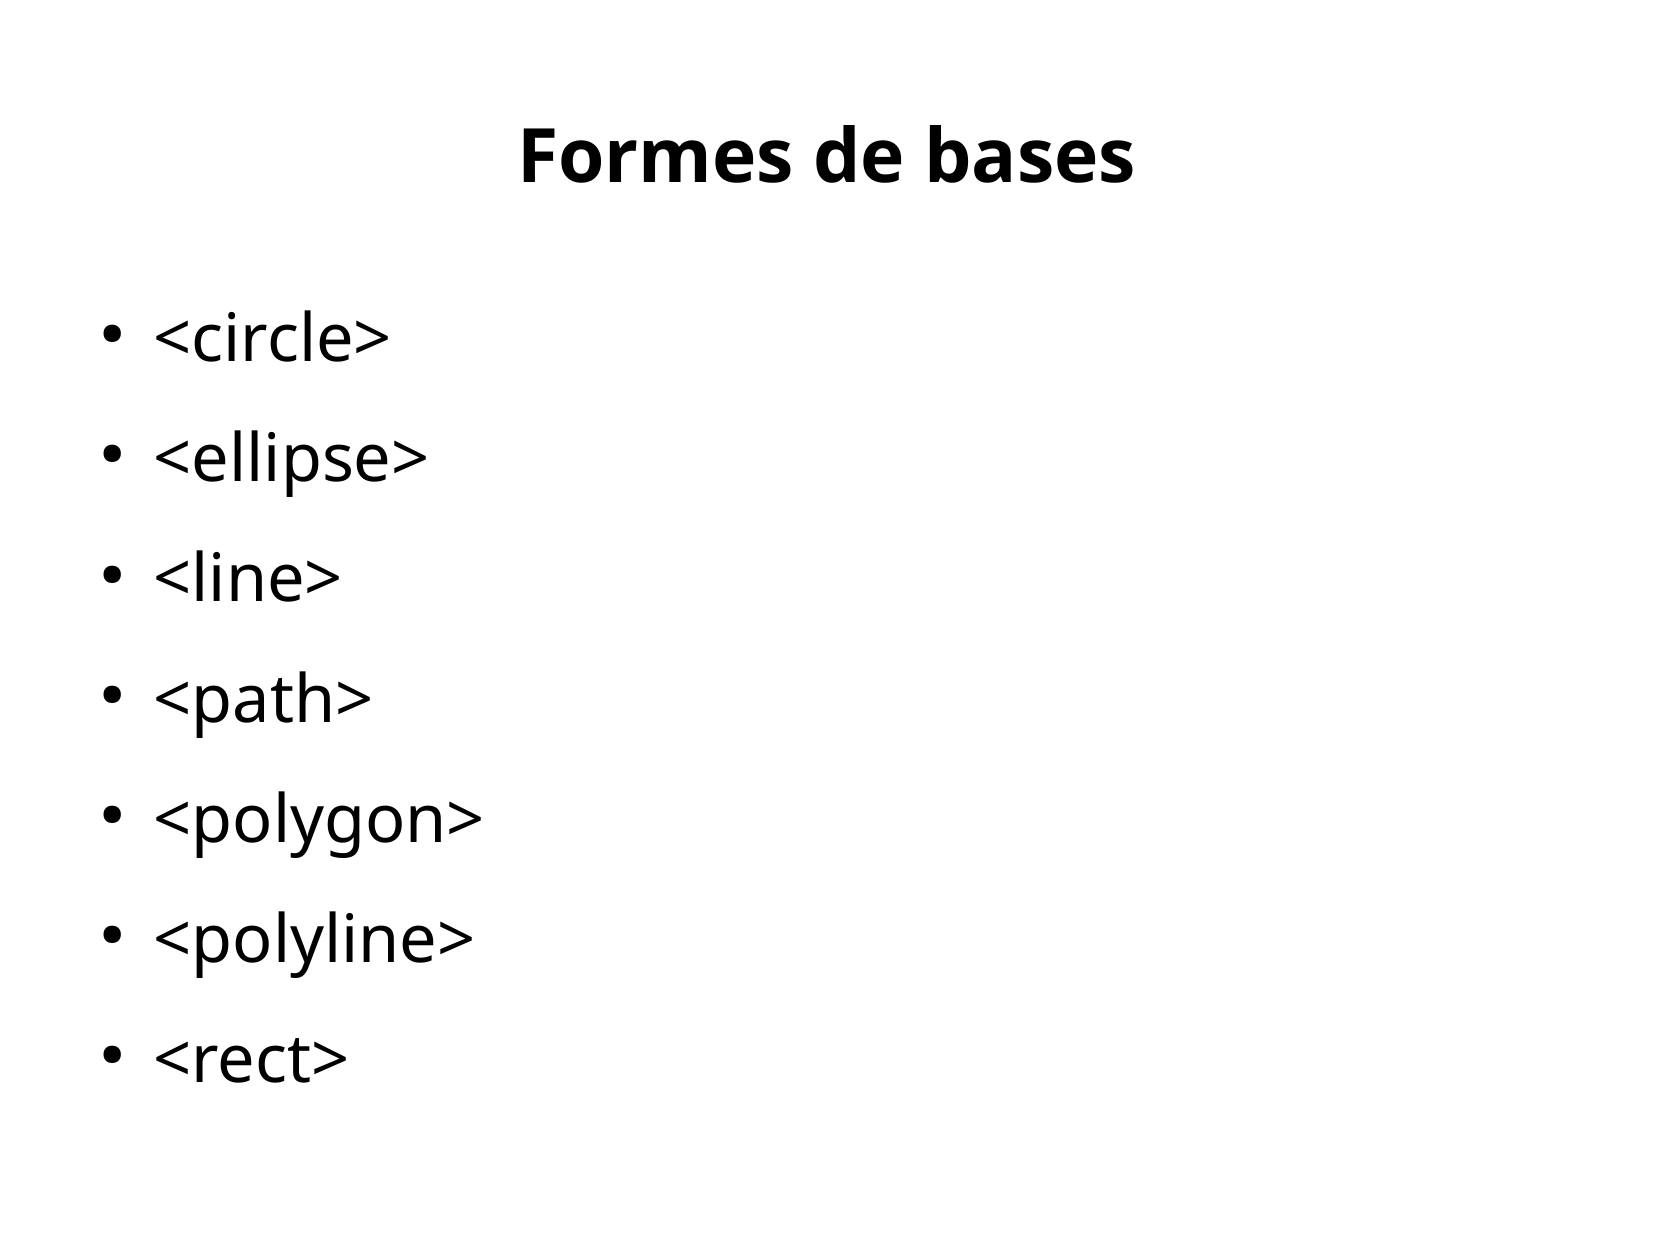

# Formes de bases
<circle>
<ellipse>
<line>
<path>
<polygon>
<polyline>
<rect>